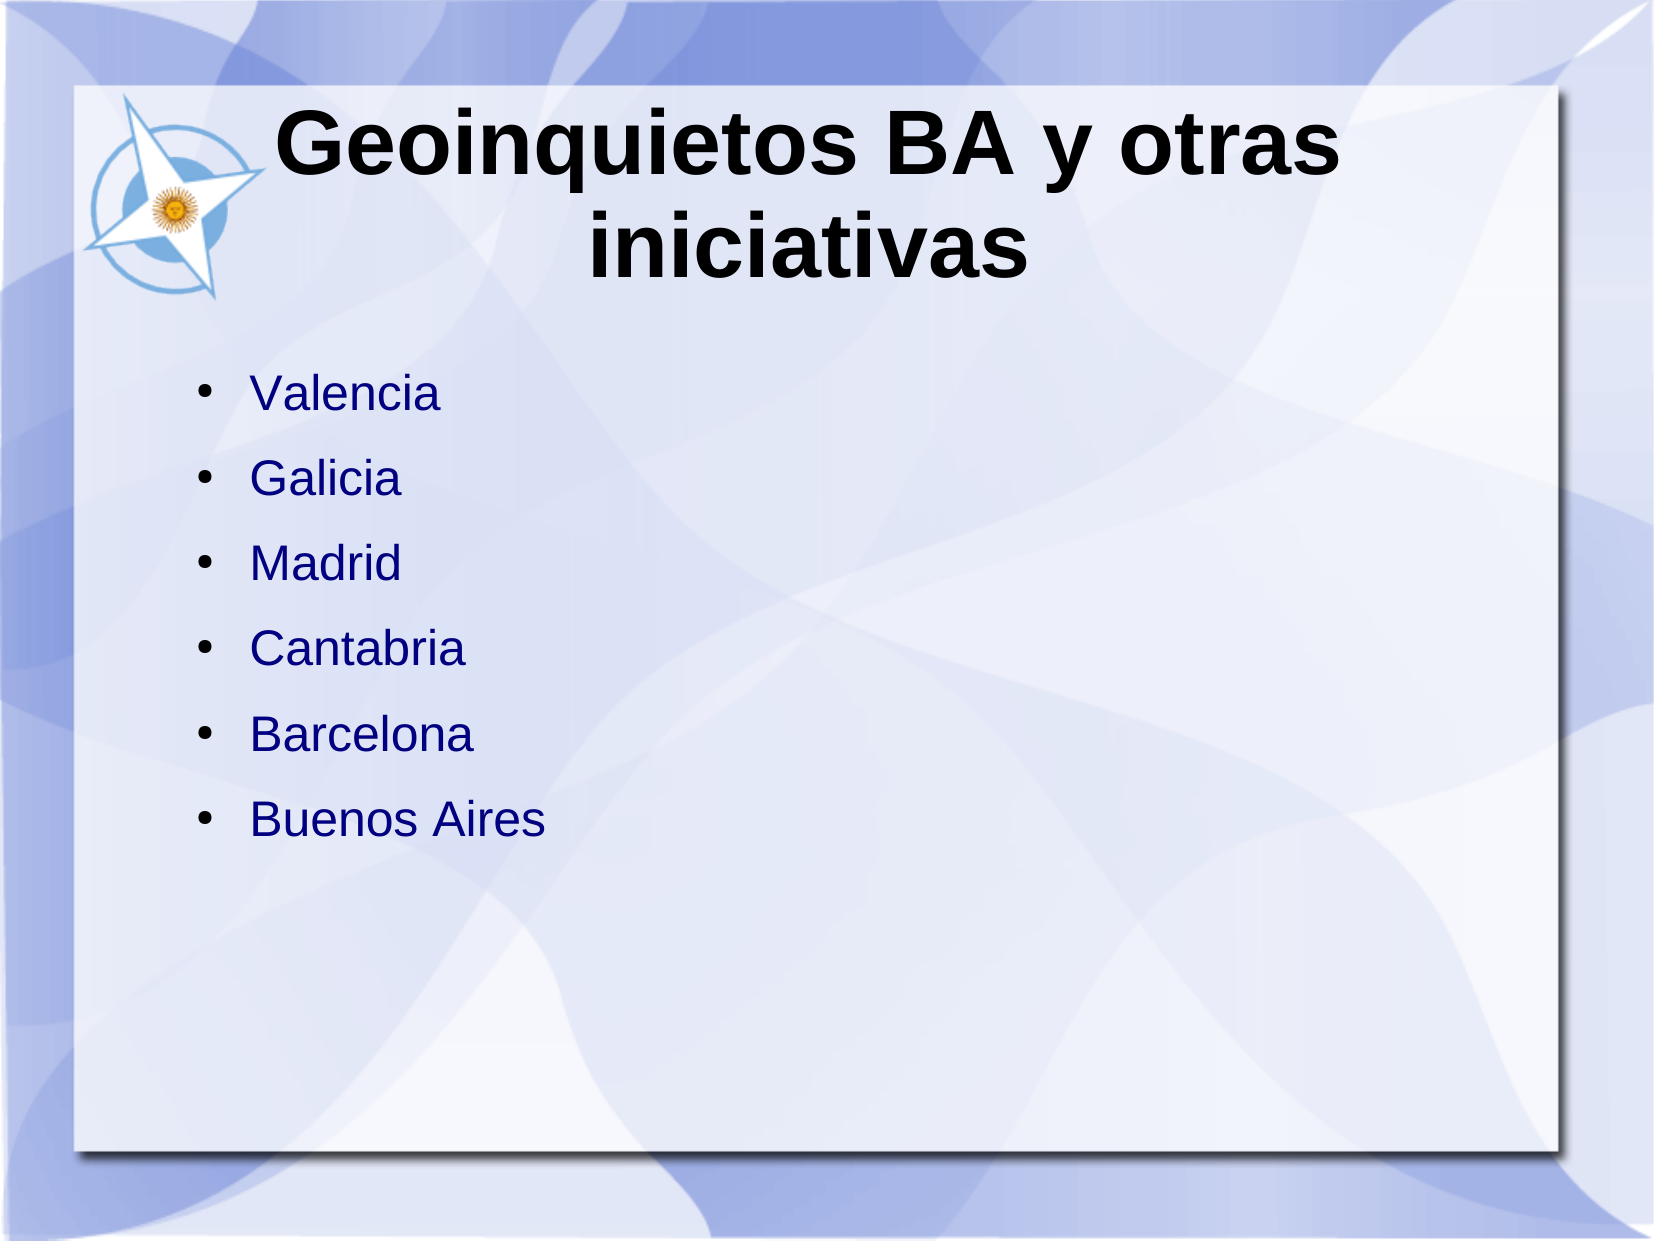

# Geoinquietos BA y otras iniciativas
Valencia
Galicia
Madrid
Cantabria
Barcelona
Buenos Aires